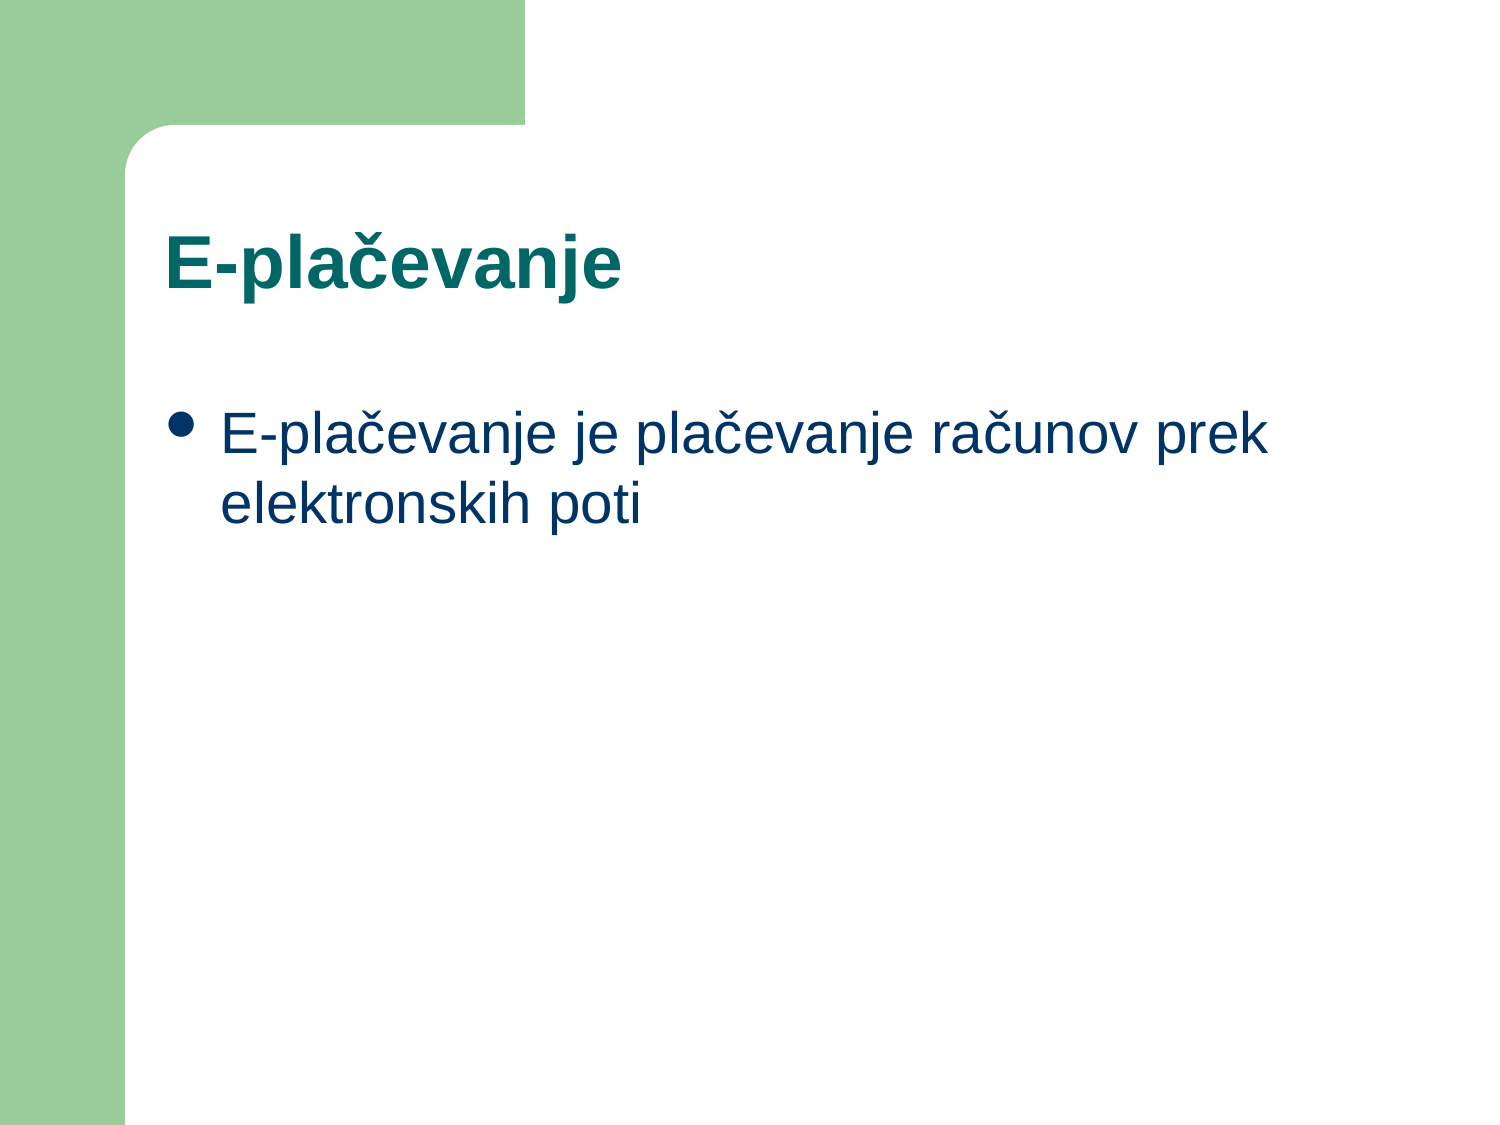

# E-plačevanje
E-plačevanje je plačevanje računov prek elektronskih poti